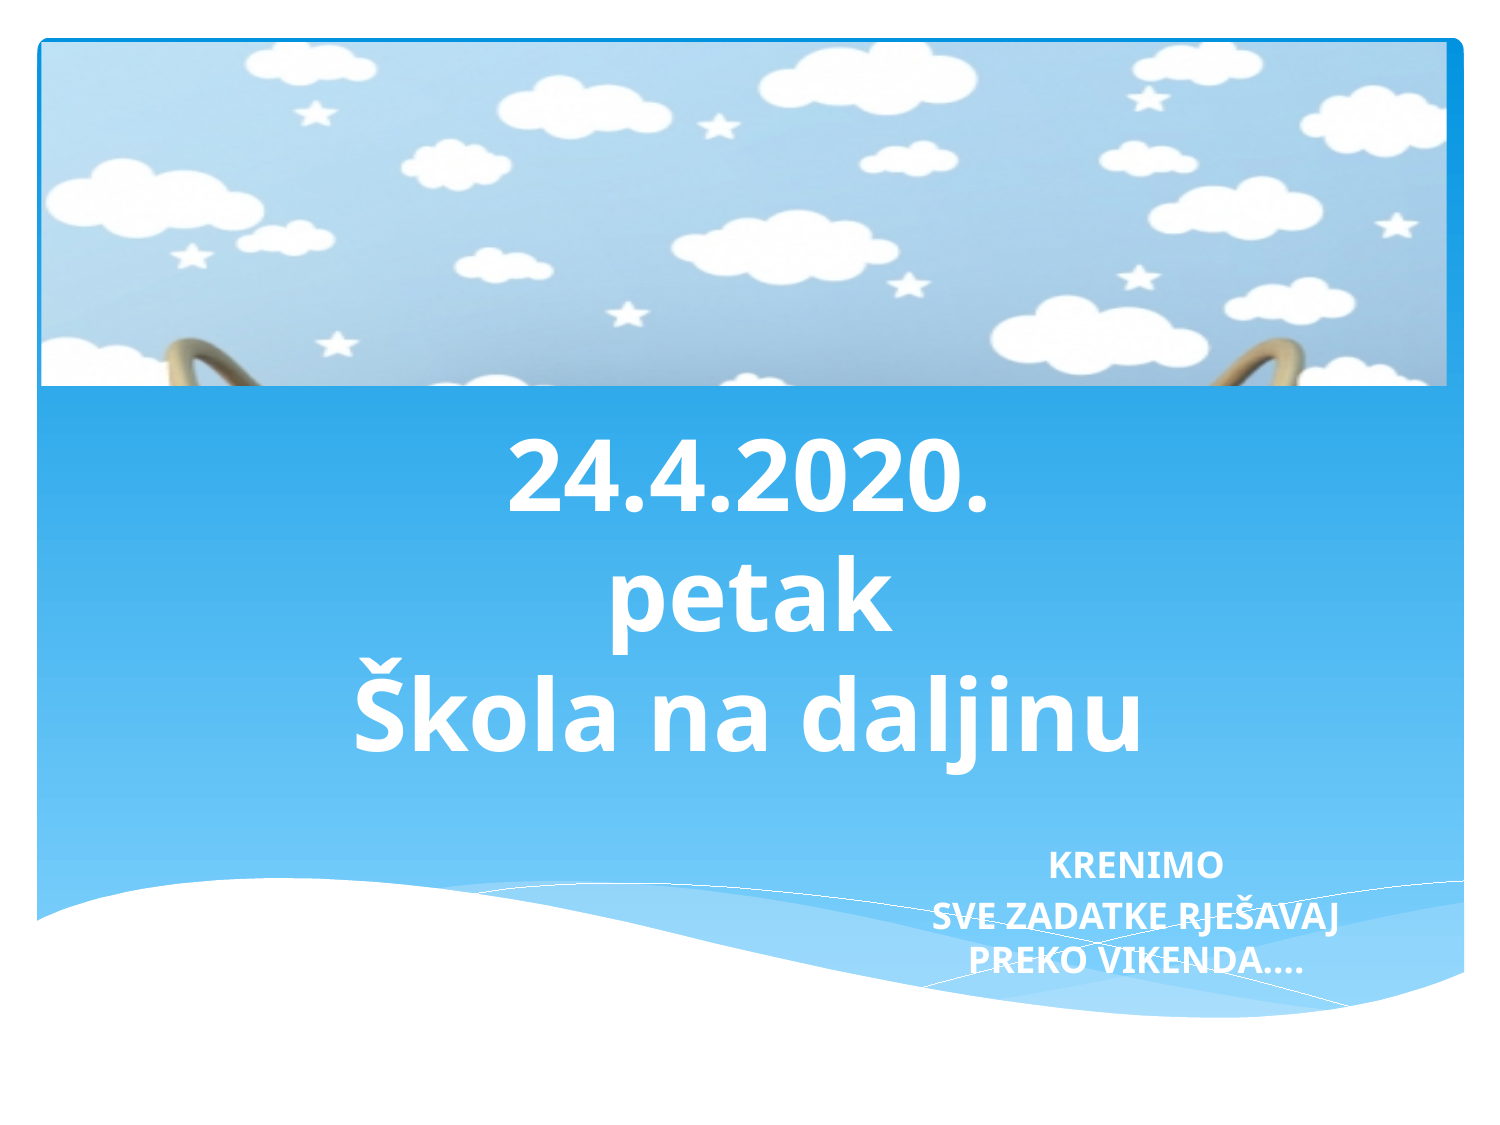

24.4.2020.
petak
Škola na daljinu
KRENIMO
SVE ZADATKE RJEŠAVAJ PREKO VIKENDA….